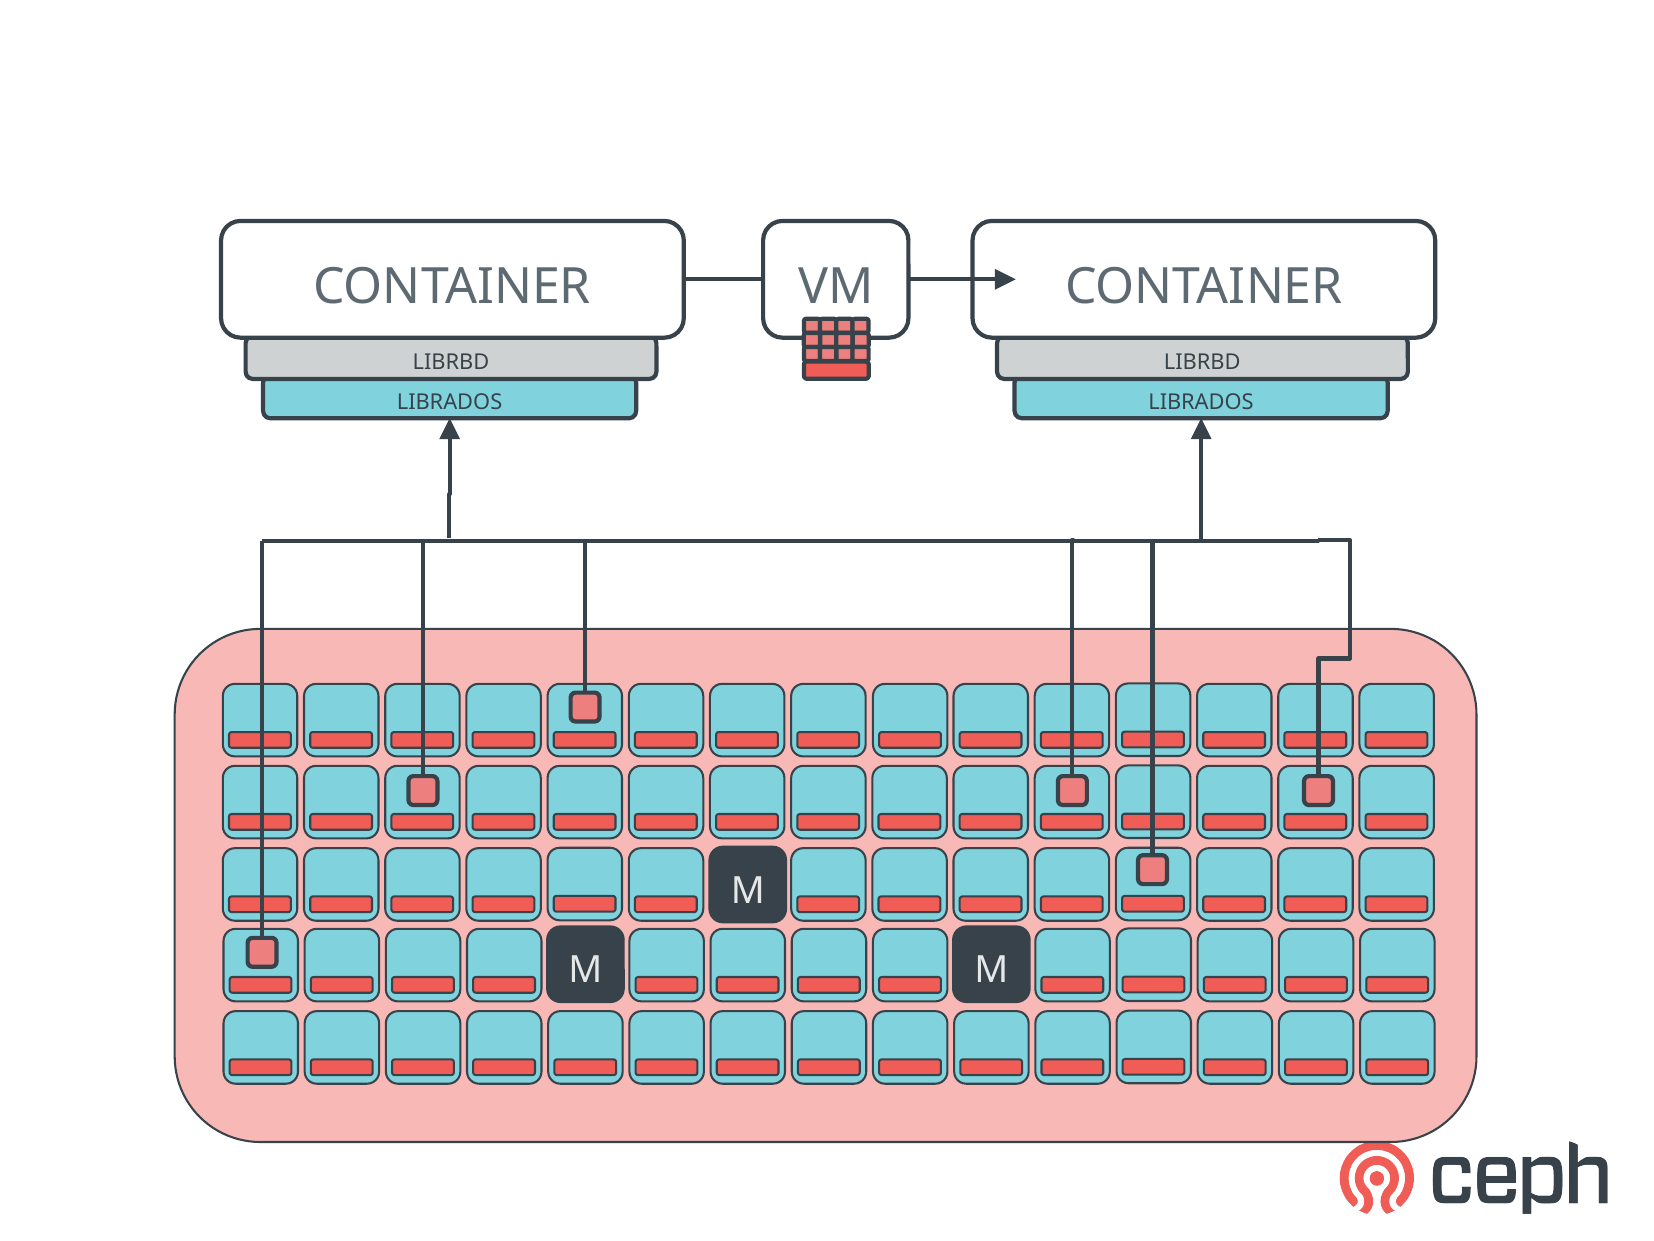

CONTAINER
VM
CONTAINER
LIBRBD
LIBRBD
LIBRADOS
LIBRADOS
M
M
M